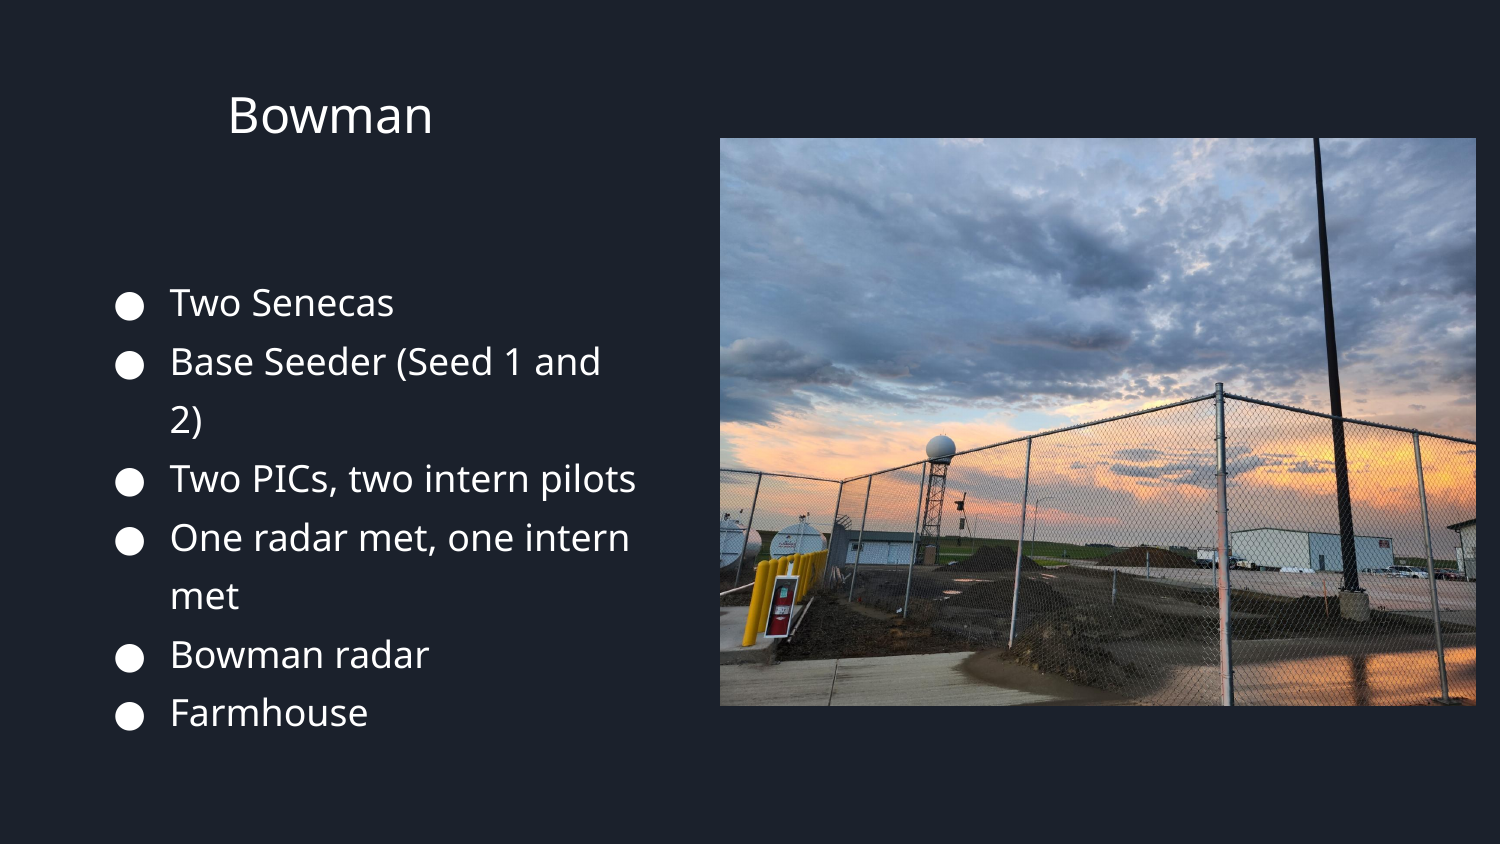

# Bowman
Two Senecas
Base Seeder (Seed 1 and 2)
Two PICs, two intern pilots
One radar met, one intern met
Bowman radar
Farmhouse